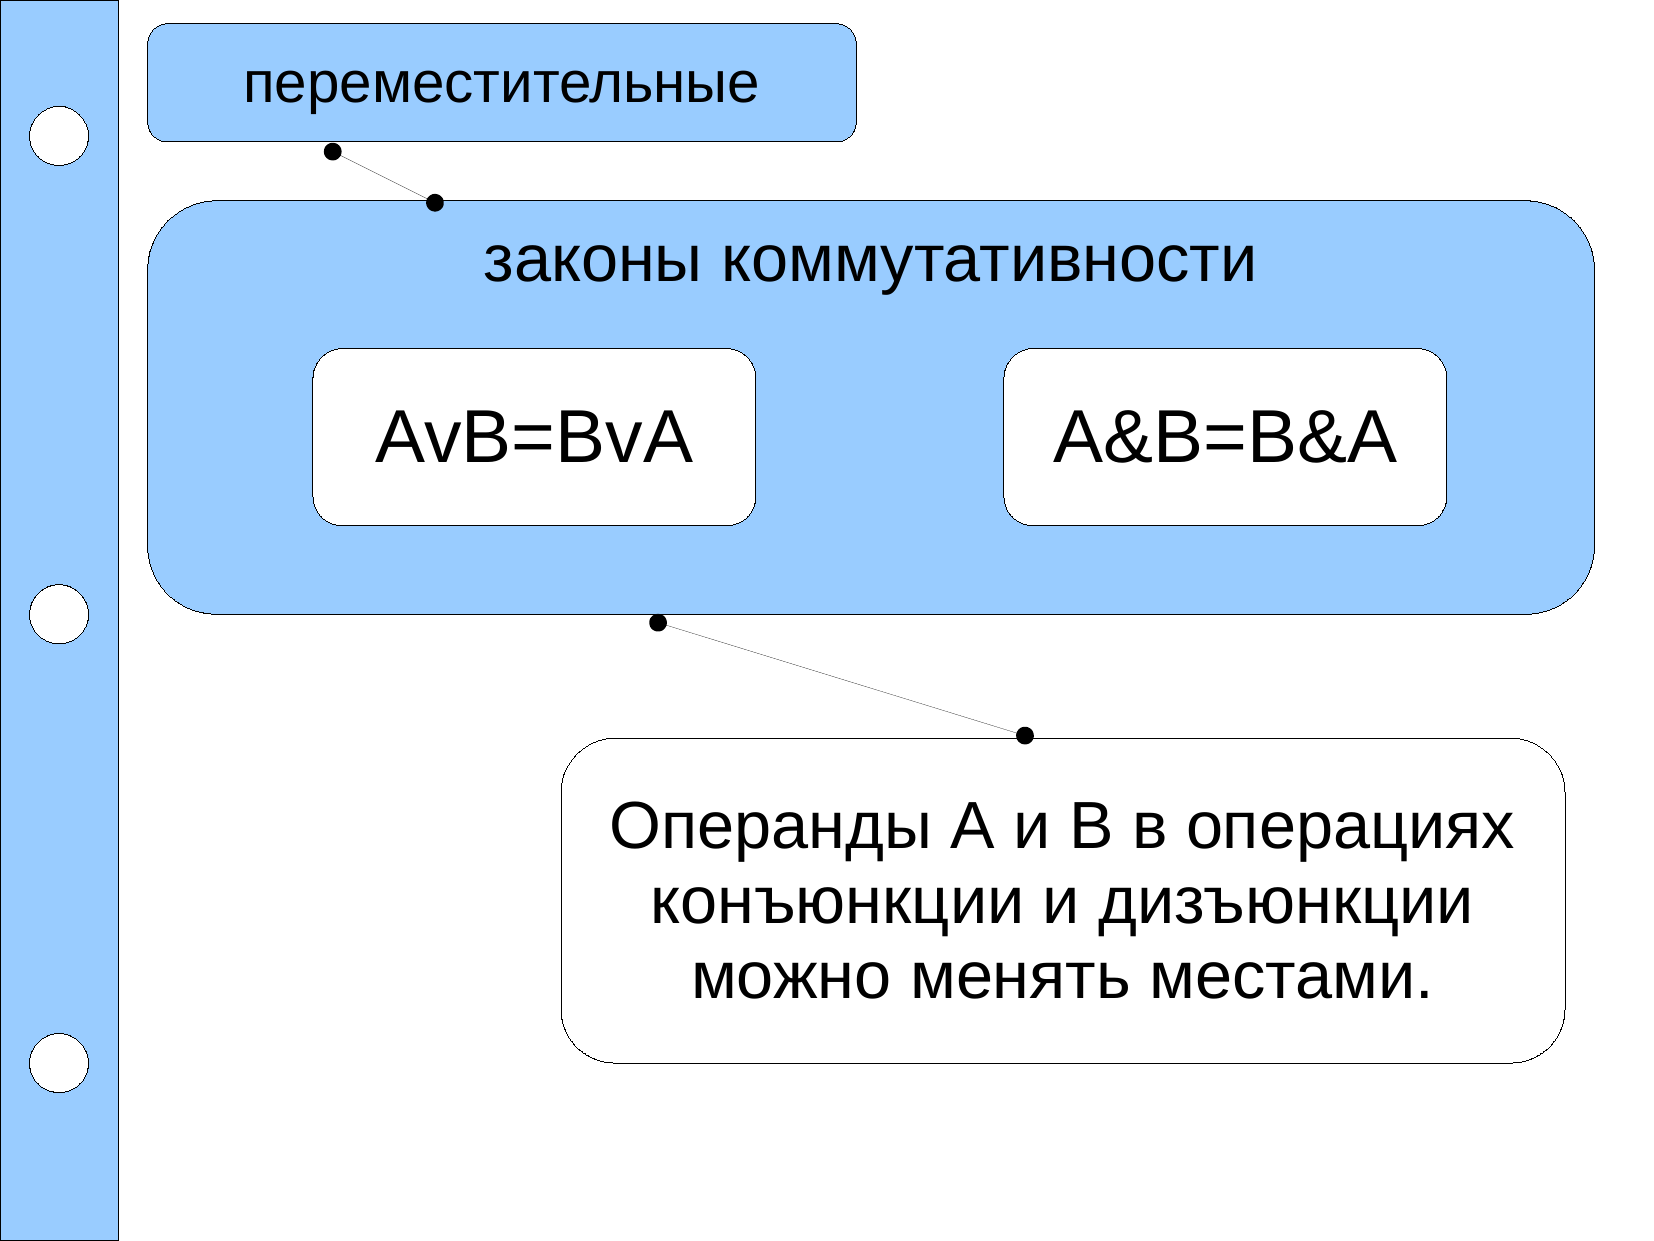

переместительные
законы коммутативности
AvB=BvA
A&B=B&A
Операнды А и В в операциях
конъюнкции и дизъюнкции
можно менять местами.